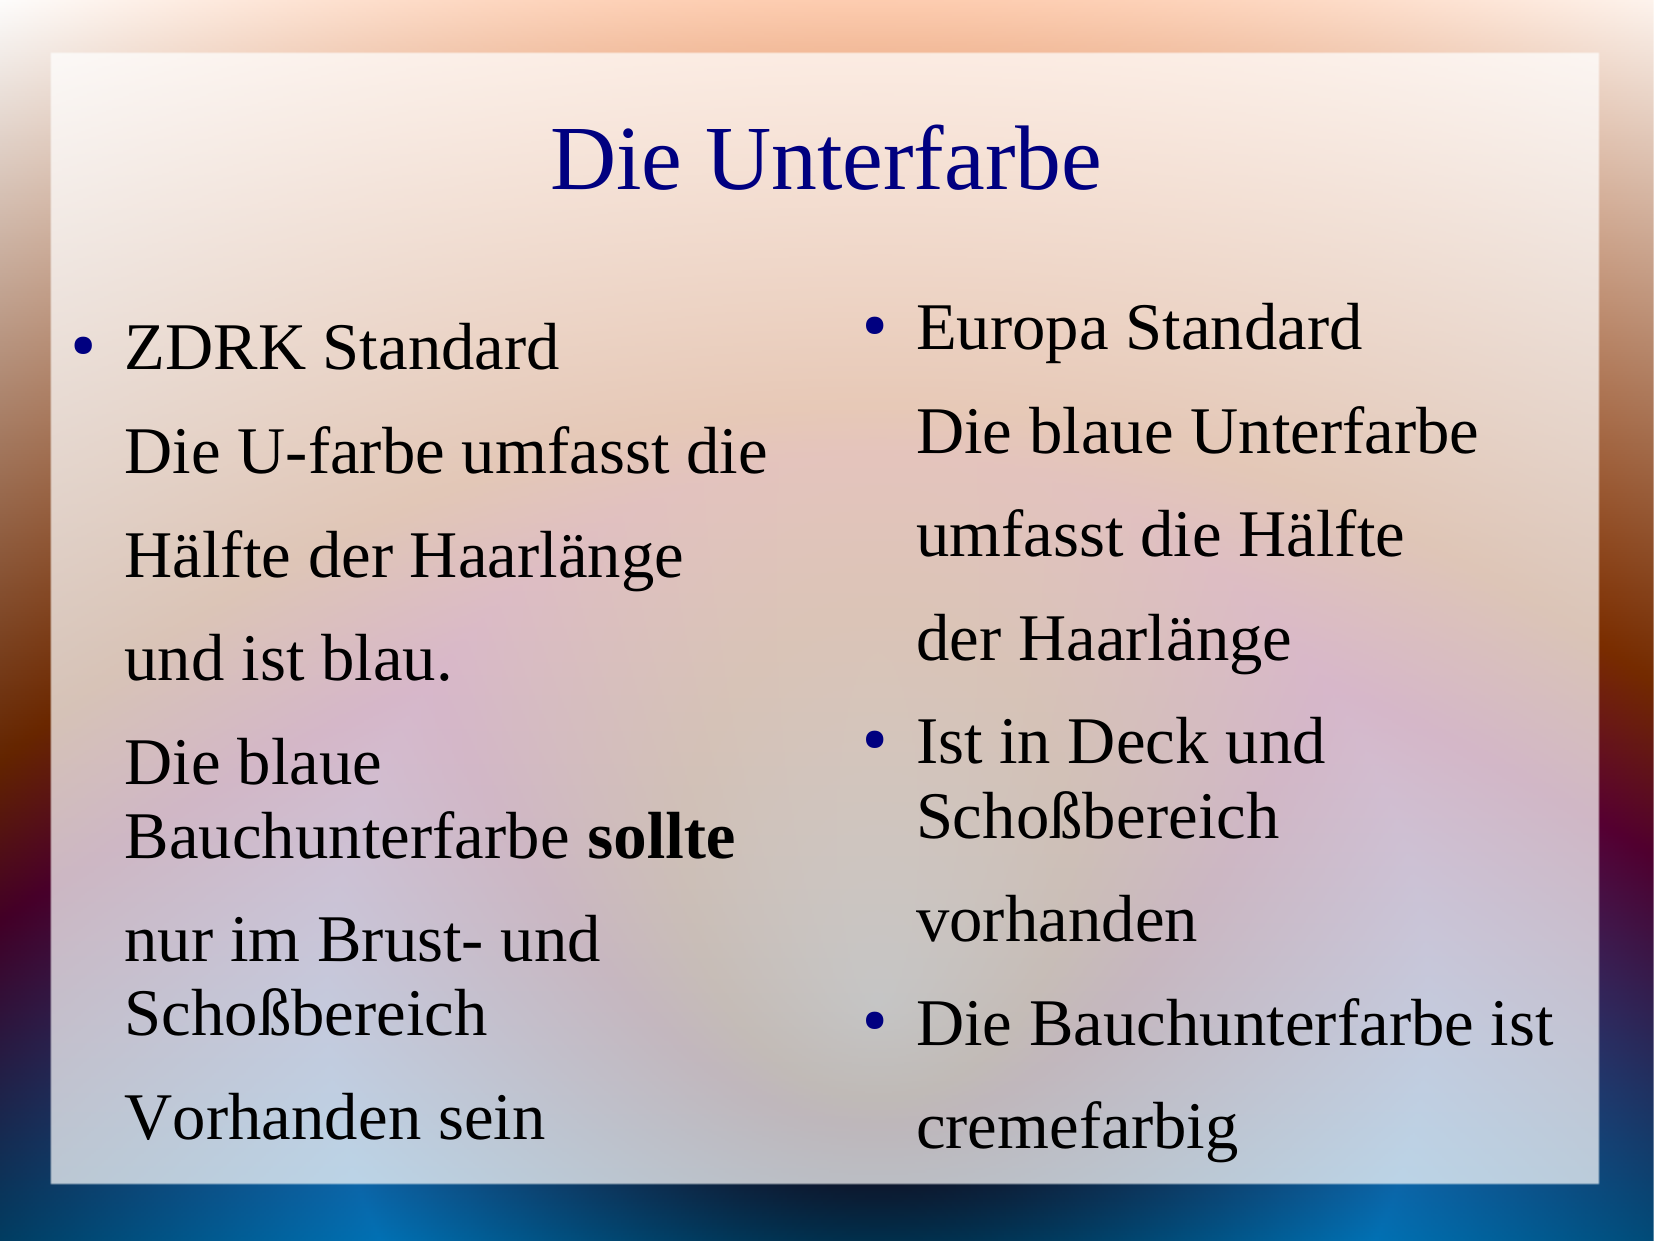

# Die Unterfarbe
Europa Standard
Die blaue Unterfarbe
umfasst die Hälfte
der Haarlänge
Ist in Deck und Schoßbereich
vorhanden
Die Bauchunterfarbe ist
cremefarbig
ZDRK Standard
Die U-farbe umfasst die
Hälfte der Haarlänge
und ist blau.
Die blaue Bauchunterfarbe sollte
nur im Brust- und Schoßbereich
Vorhanden sein